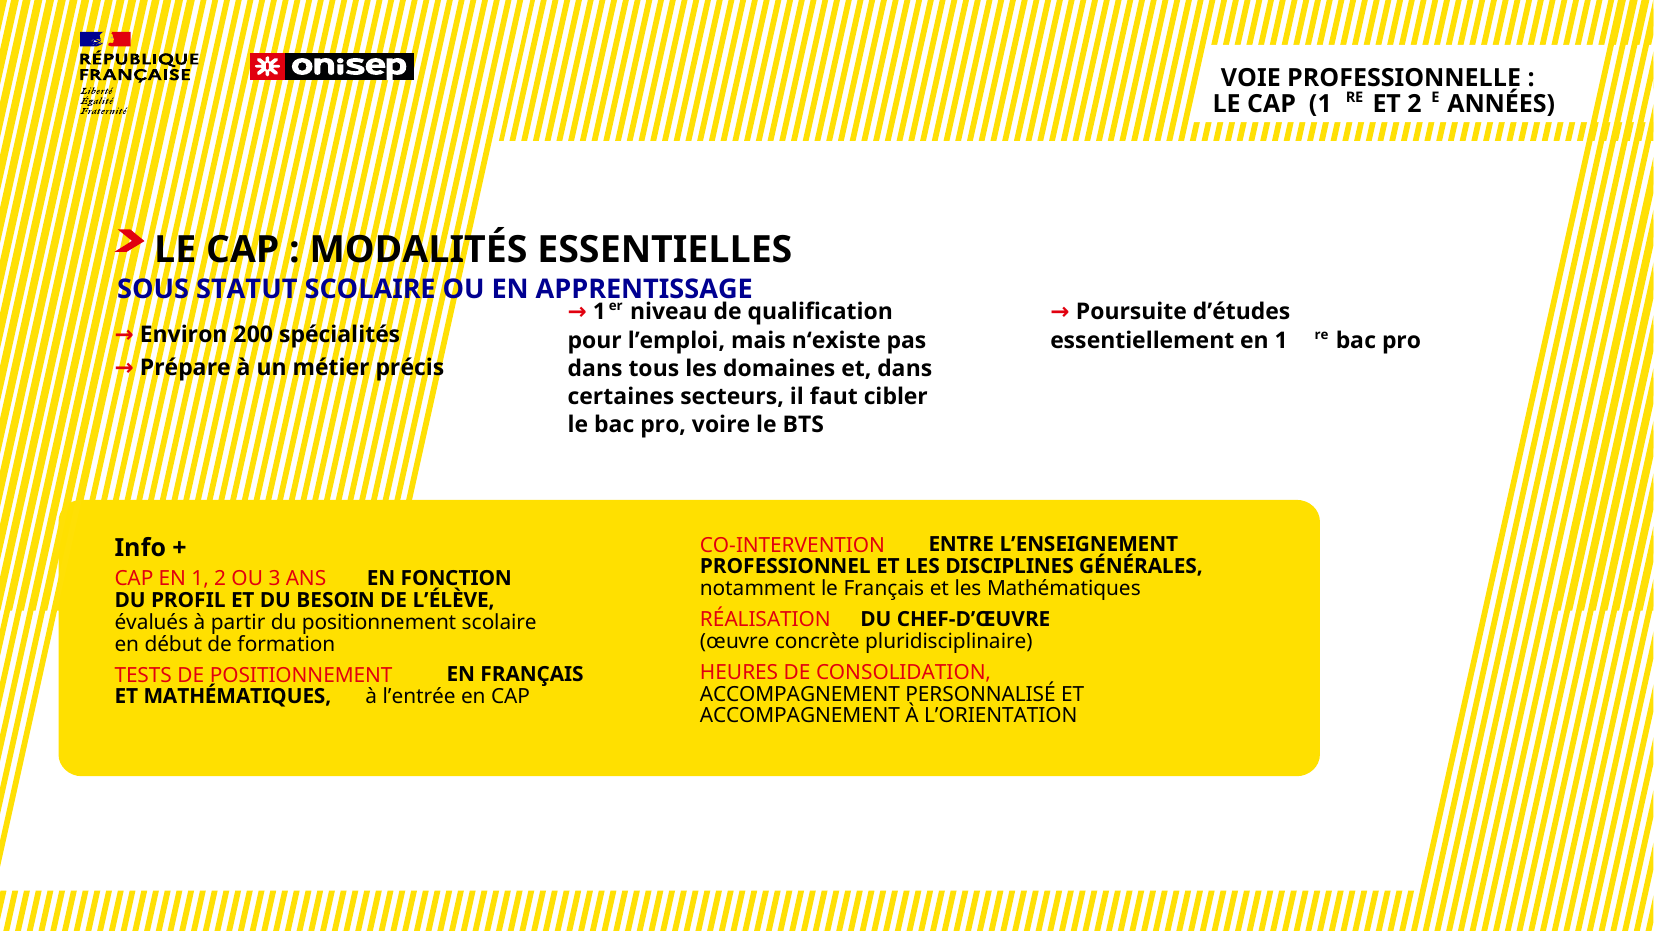

VOIE PROFESSIONNELLE :
LE CAP (1
 ET 2
 ANNÉES)
RE
E
 LE CAP : MODALITÉS ESSENTIELLES
SOUS STATUT SCOLAIRE OU EN APPRENTISSAGE
→ 1
 niveau de qualification
→ Poursuite d’études
er
→ Environ 200 spécialités
pour l’emploi, mais n‘existe pas
essentiellement en 1
 bac pro
re
→ Prépare à un métier précis
dans tous les domaines et, dans
certaines secteurs, il faut cibler
le bac pro, voire le BTS
Info +
ENTRE L’ENSEIGNEMENT
CO-INTERVENTION
PROFESSIONNEL ET LES DISCIPLINES GÉNÉRALES,
EN FONCTION
CAP EN 1, 2 OU 3 ANS
notamment le Français et les Mathématiques
DU PROFIL ET DU BESOIN DE L’ÉLÈVE,
DU CHEF-D’ŒUVRE
RÉALISATION
évalués à partir du positionnement scolaire
(œuvre concrète pluridisciplinaire)
en début de formation
HEURES DE CONSOLIDATION,
EN FRANÇAIS
TESTS DE POSITIONNEMENT
ACCOMPAGNEMENT PERSONNALISÉ ET
ET MATHÉMATIQUES,
 à l’entrée en CAP
ACCOMPAGNEMENT À L’ORIENTATION